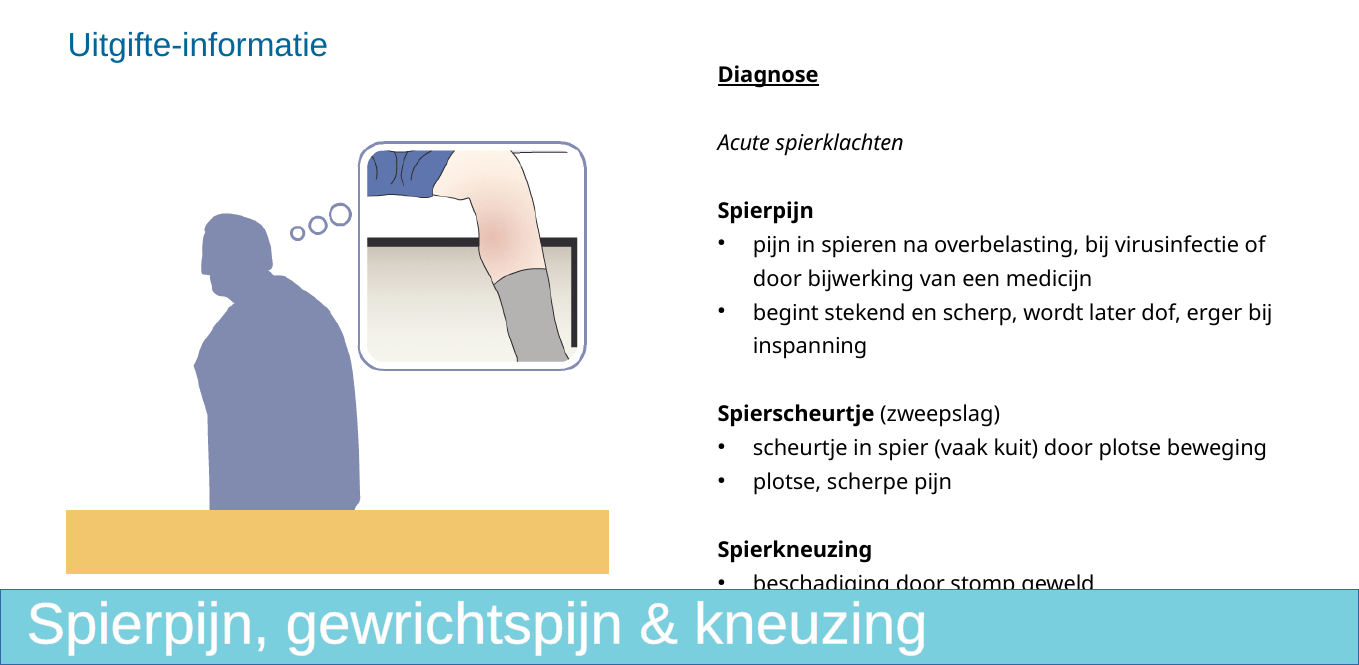

# Uitgifte-informatie
Diagnose
Acute spierklachten
Spierpijn
pijn in spieren na overbelasting, bij virusinfectie of door bijwerking van een medicijn
begint stekend en scherp, wordt later dof, erger bij inspanning
Spierscheurtje (zweepslag)
scheurtje in spier (vaak kuit) door plotse beweging
plotse, scherpe pijn
Spierkneuzing
beschadiging door stomp geweld
Bloeduitstorting
gezwollen en stijve spier
Spierpijn, gewrichtspijn & kneuzing